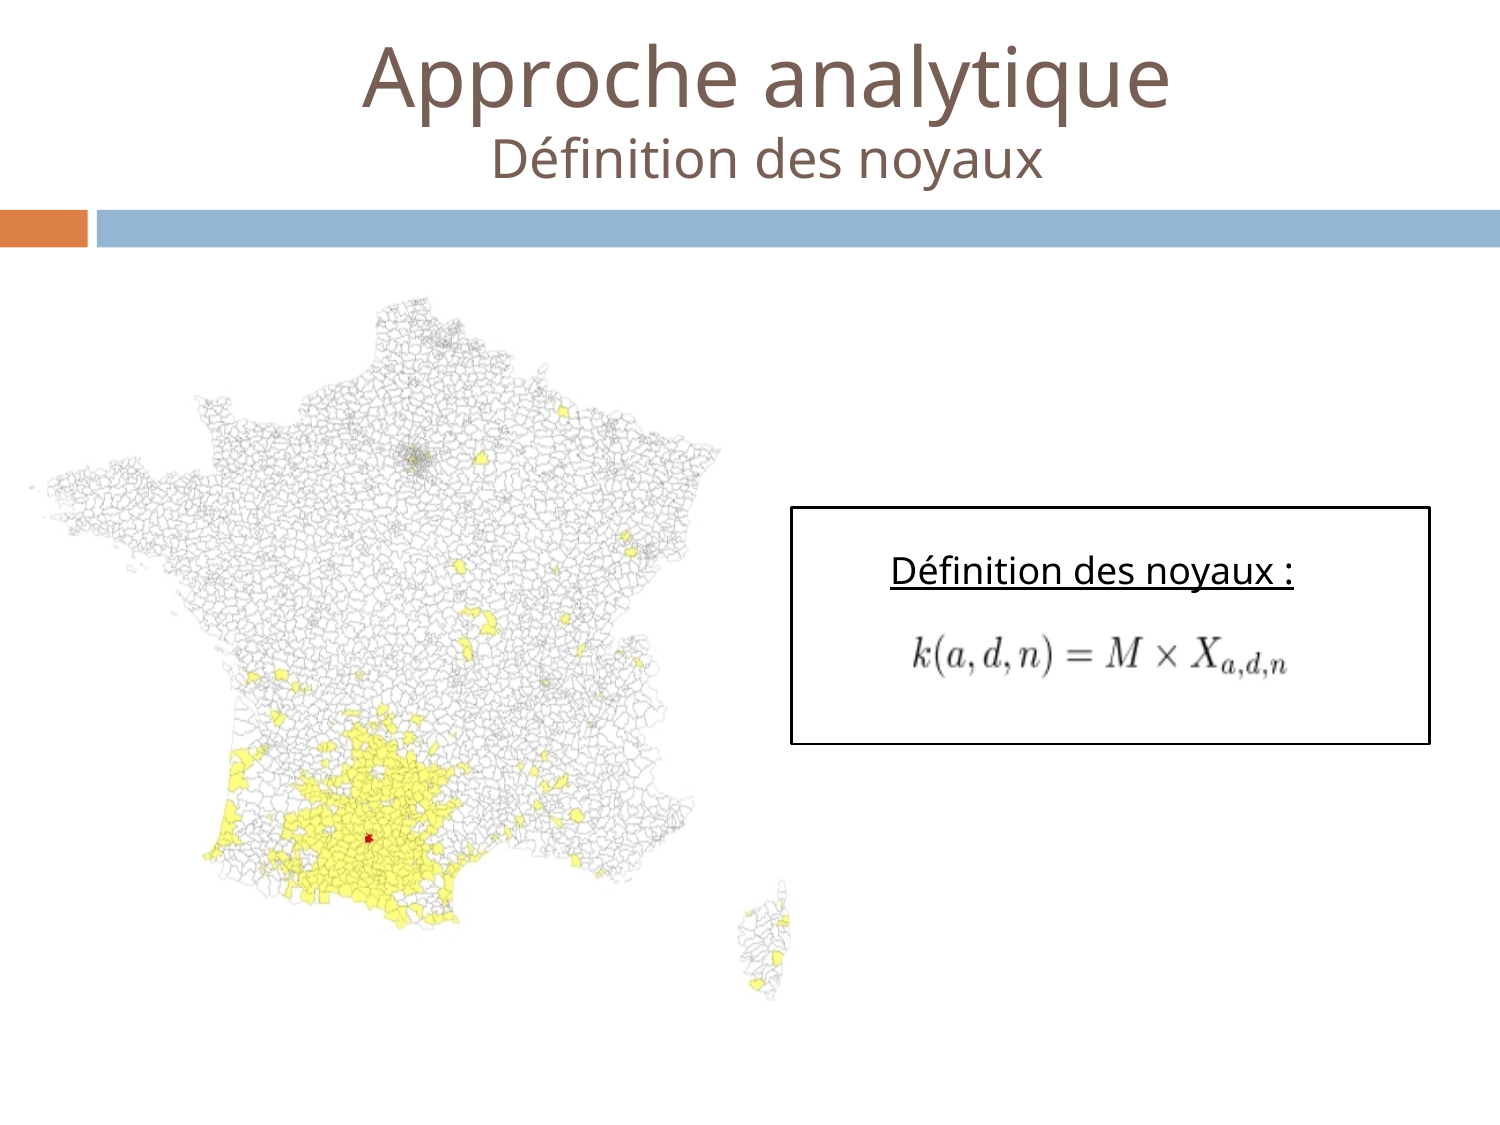

Approche analytique
Définition des noyaux
Définition des noyaux :